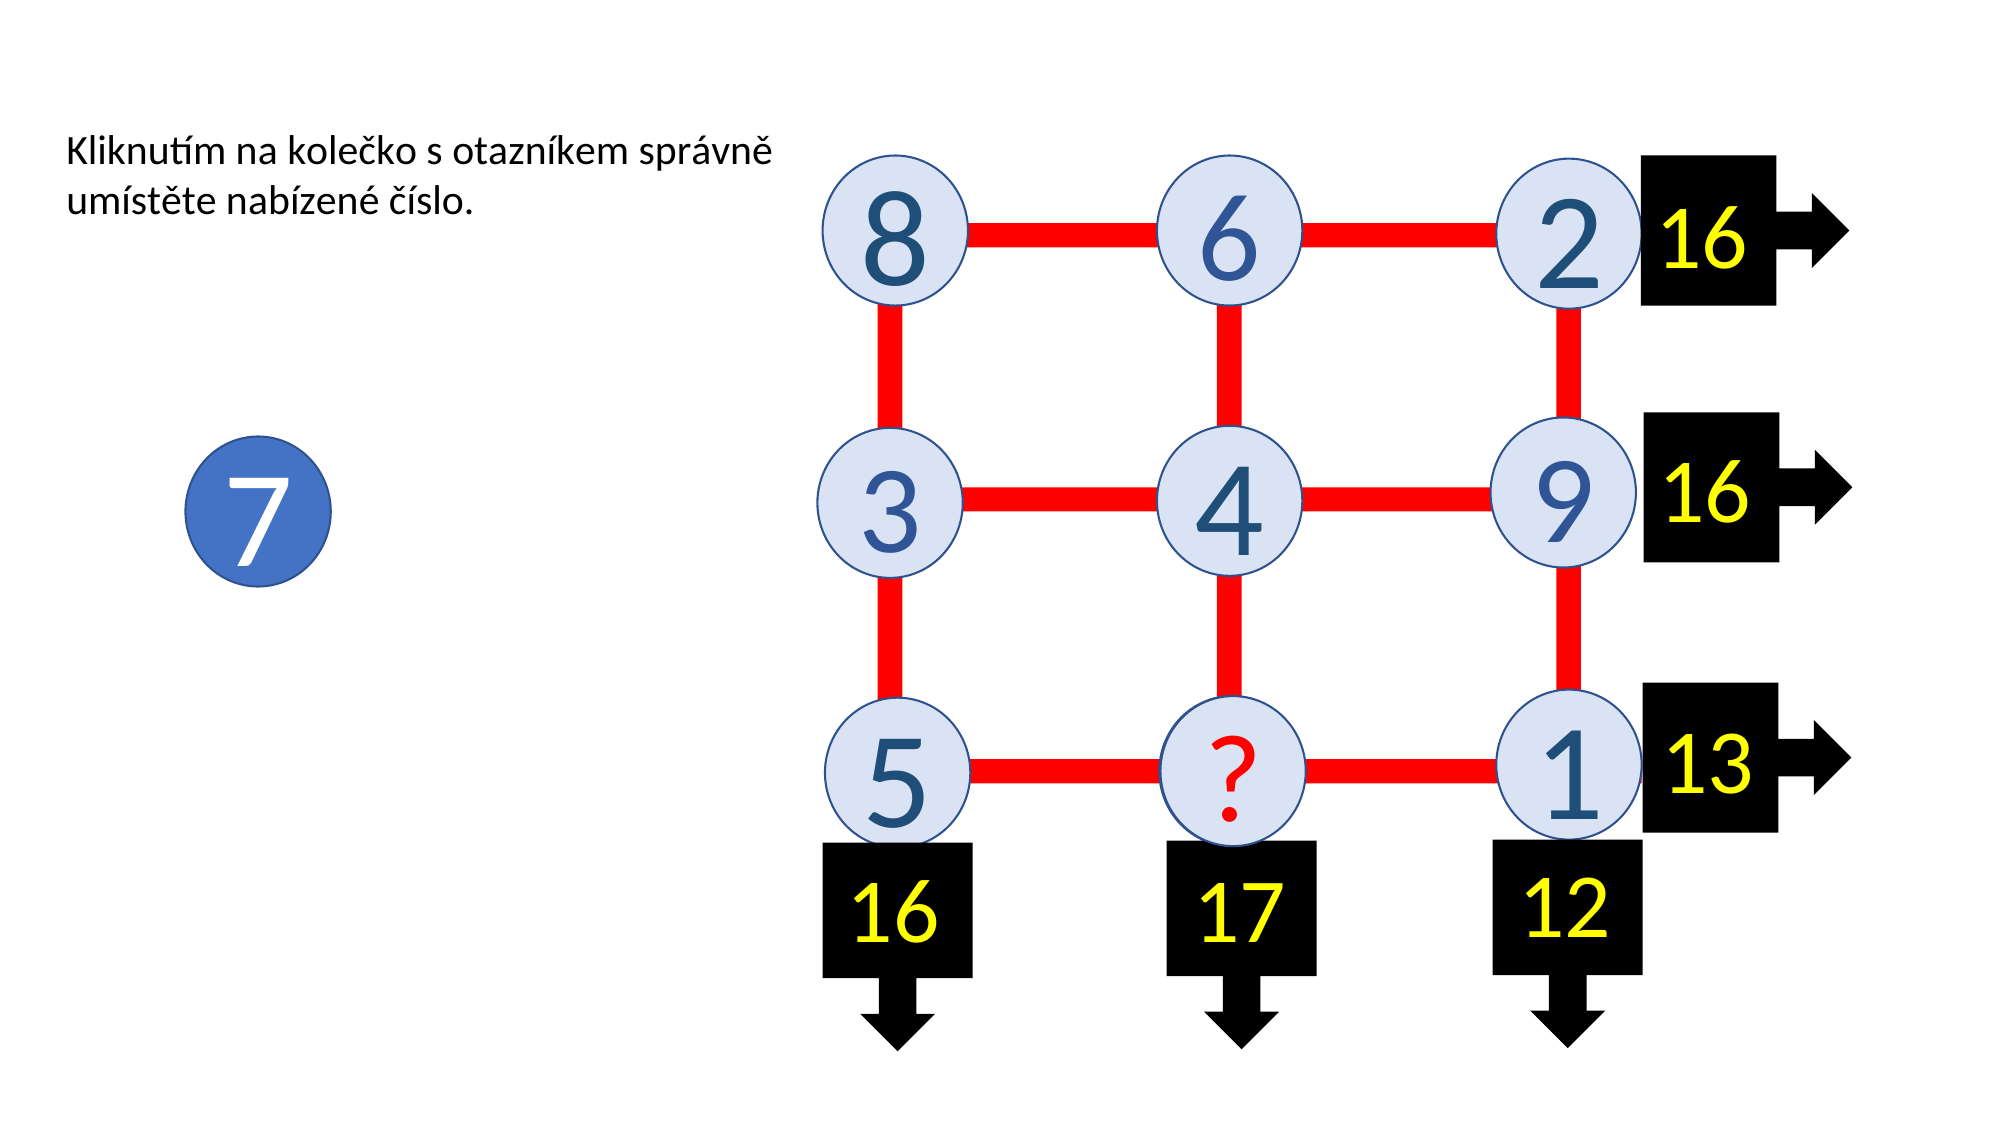

Kliknutím na kolečko s otazníkem správně
umístěte nabízené číslo.
8
6
2
16
9
16
4
3
7
1
13
7
?
5
12
16
17